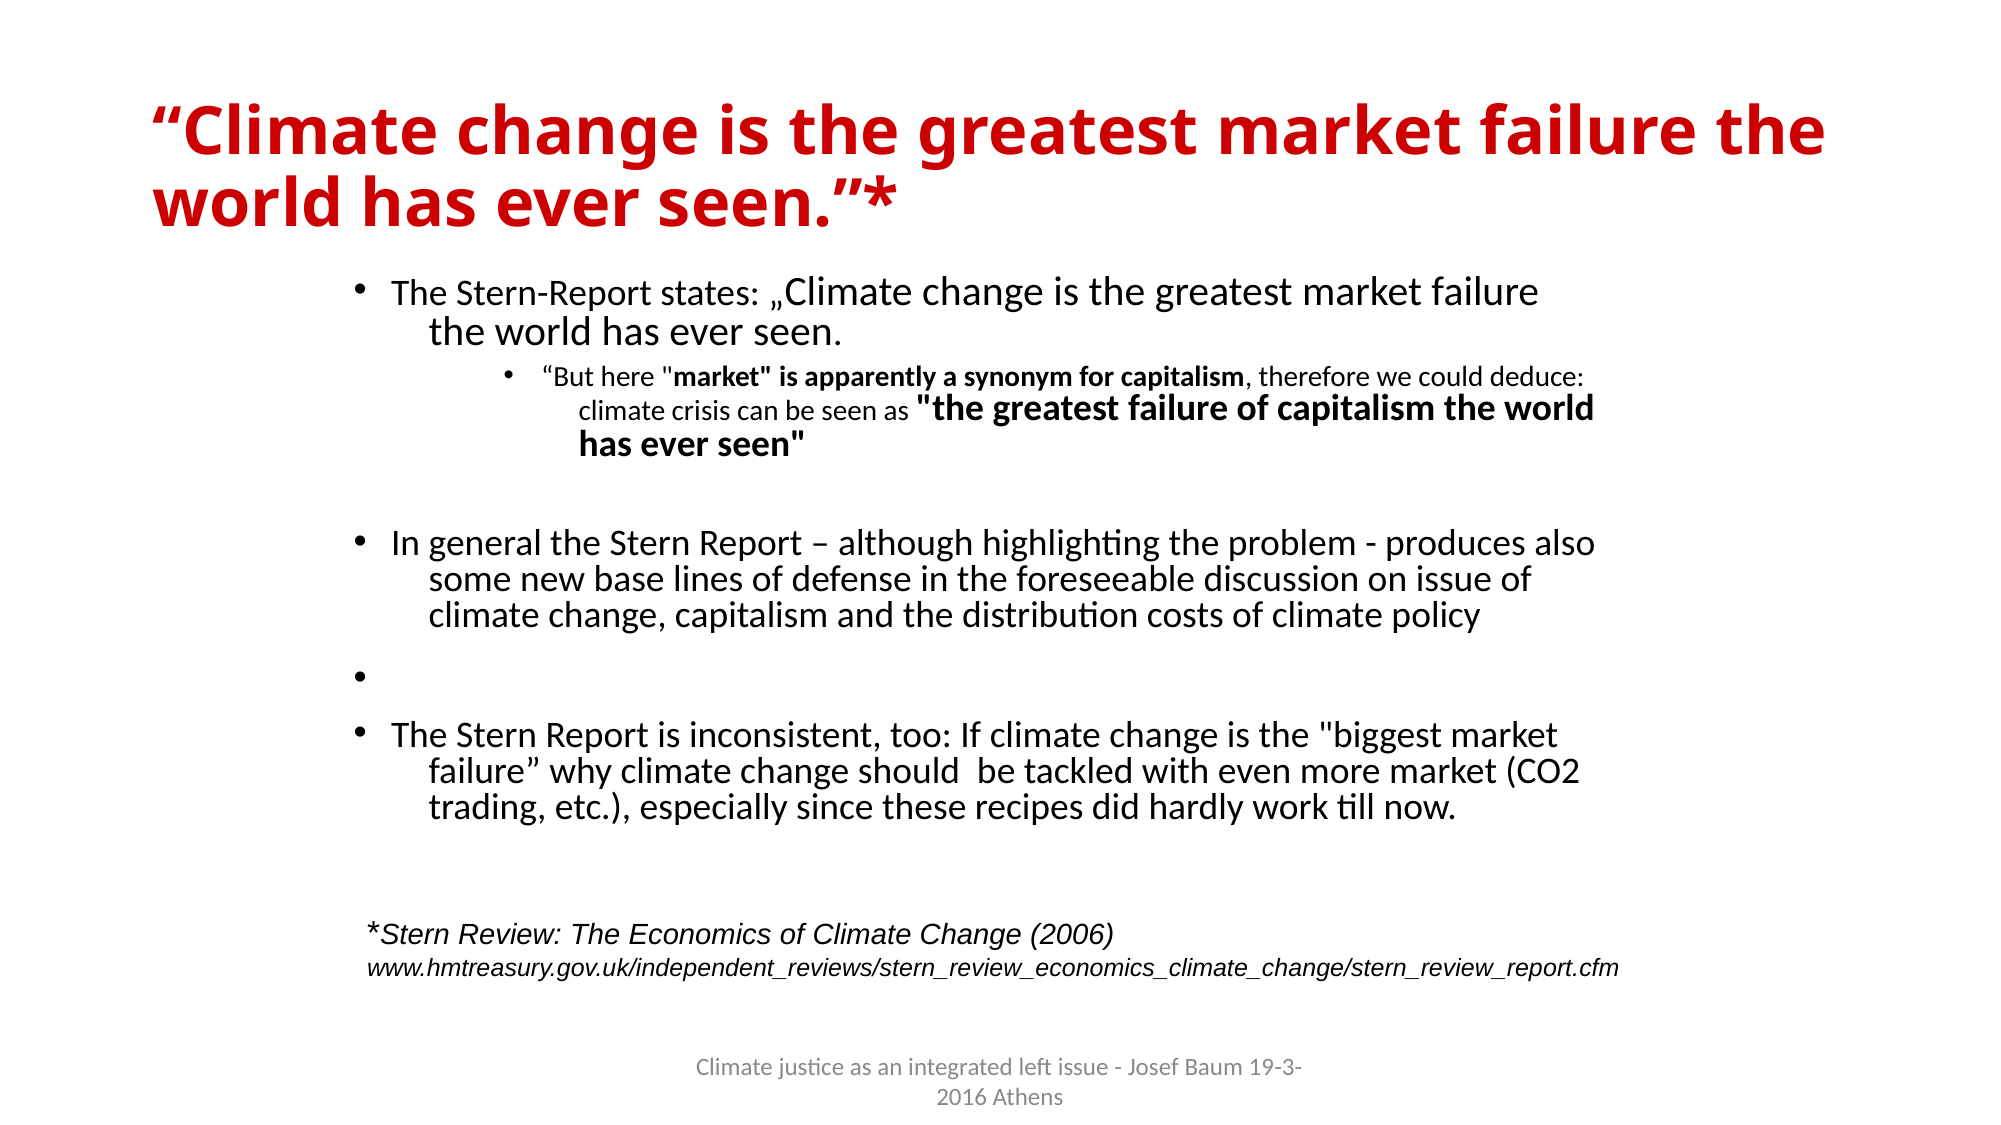

# “Climate change is the greatest market failure the world has ever seen.”*
The Stern-Report states: „Climate change is the greatest market failure the world has ever seen.
“But here "market" is apparently a synonym for capitalism, therefore we could deduce: climate crisis can be seen as "the greatest failure of capitalism the world has ever seen"
In general the Stern Report – although highlighting the problem - produces also some new base lines of defense in the foreseeable discussion on issue of climate change, capitalism and the distribution costs of climate policy
The Stern Report is inconsistent, too: If climate change is the "biggest market failure” why climate change should be tackled with even more market (CO2 trading, etc.), especially since these recipes did hardly work till now.
*Stern Review: The Economics of Climate Change (2006) www.hmtreasury.gov.uk/independent_reviews/stern_review_economics_climate_change/stern_review_report.cfm
Climate justice as an integrated left issue - Josef Baum 19-3-2016 Athens